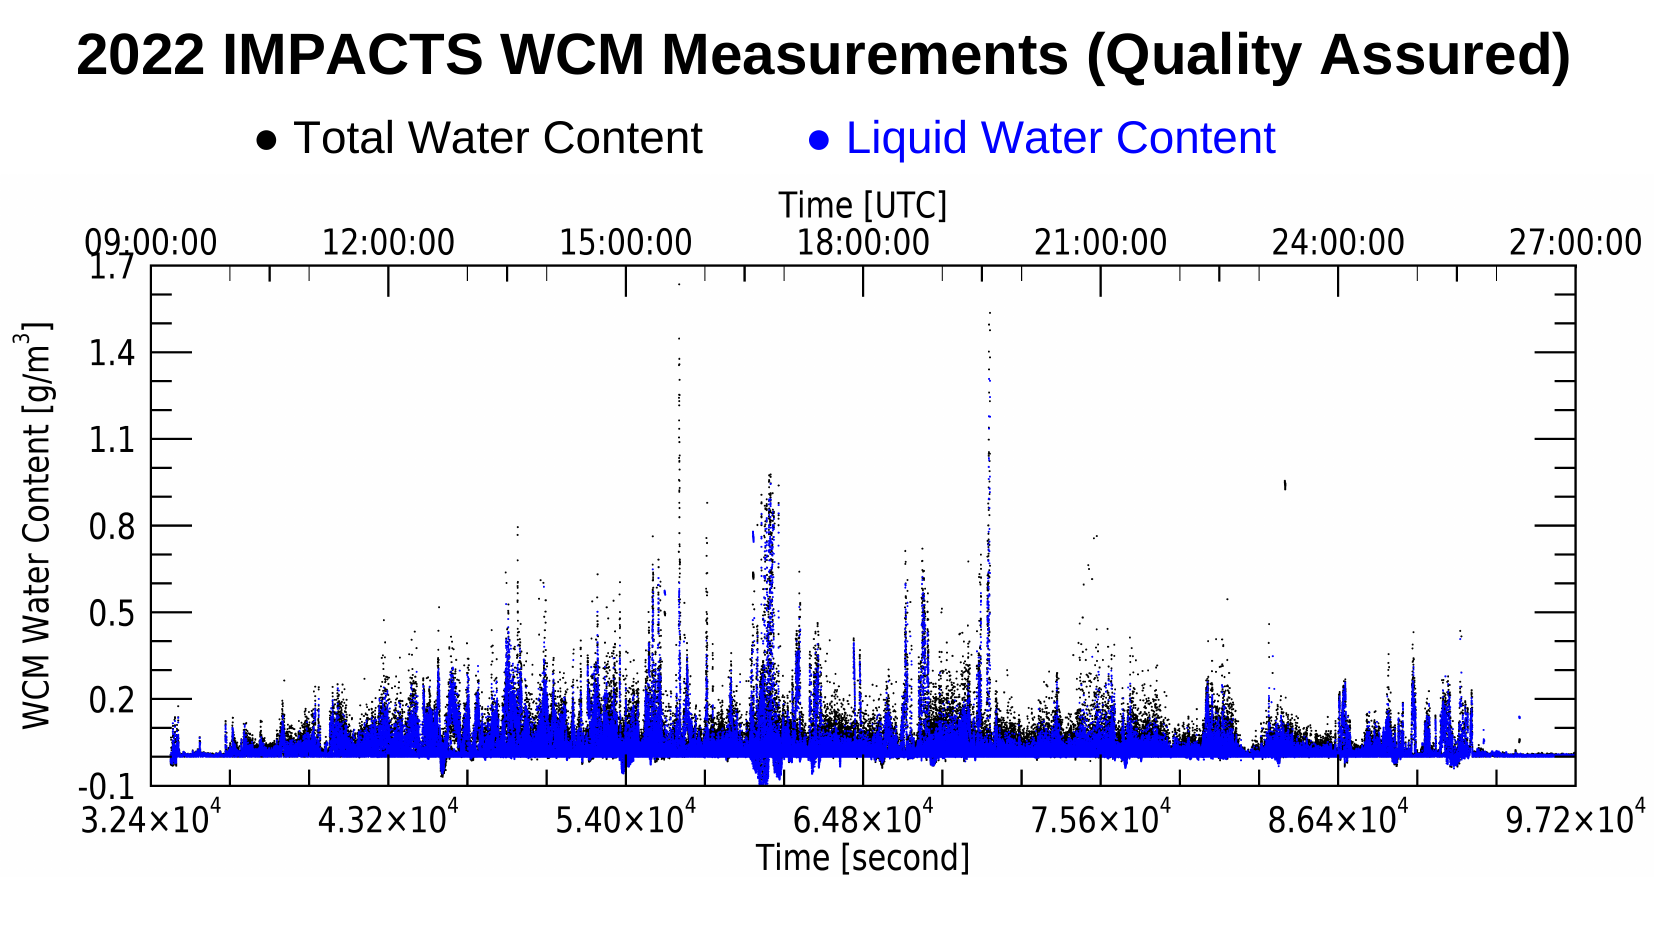

2022 IMPACTS WCM Measurements (Quality Assured)
 ● Total Water Content ● Liquid Water Content